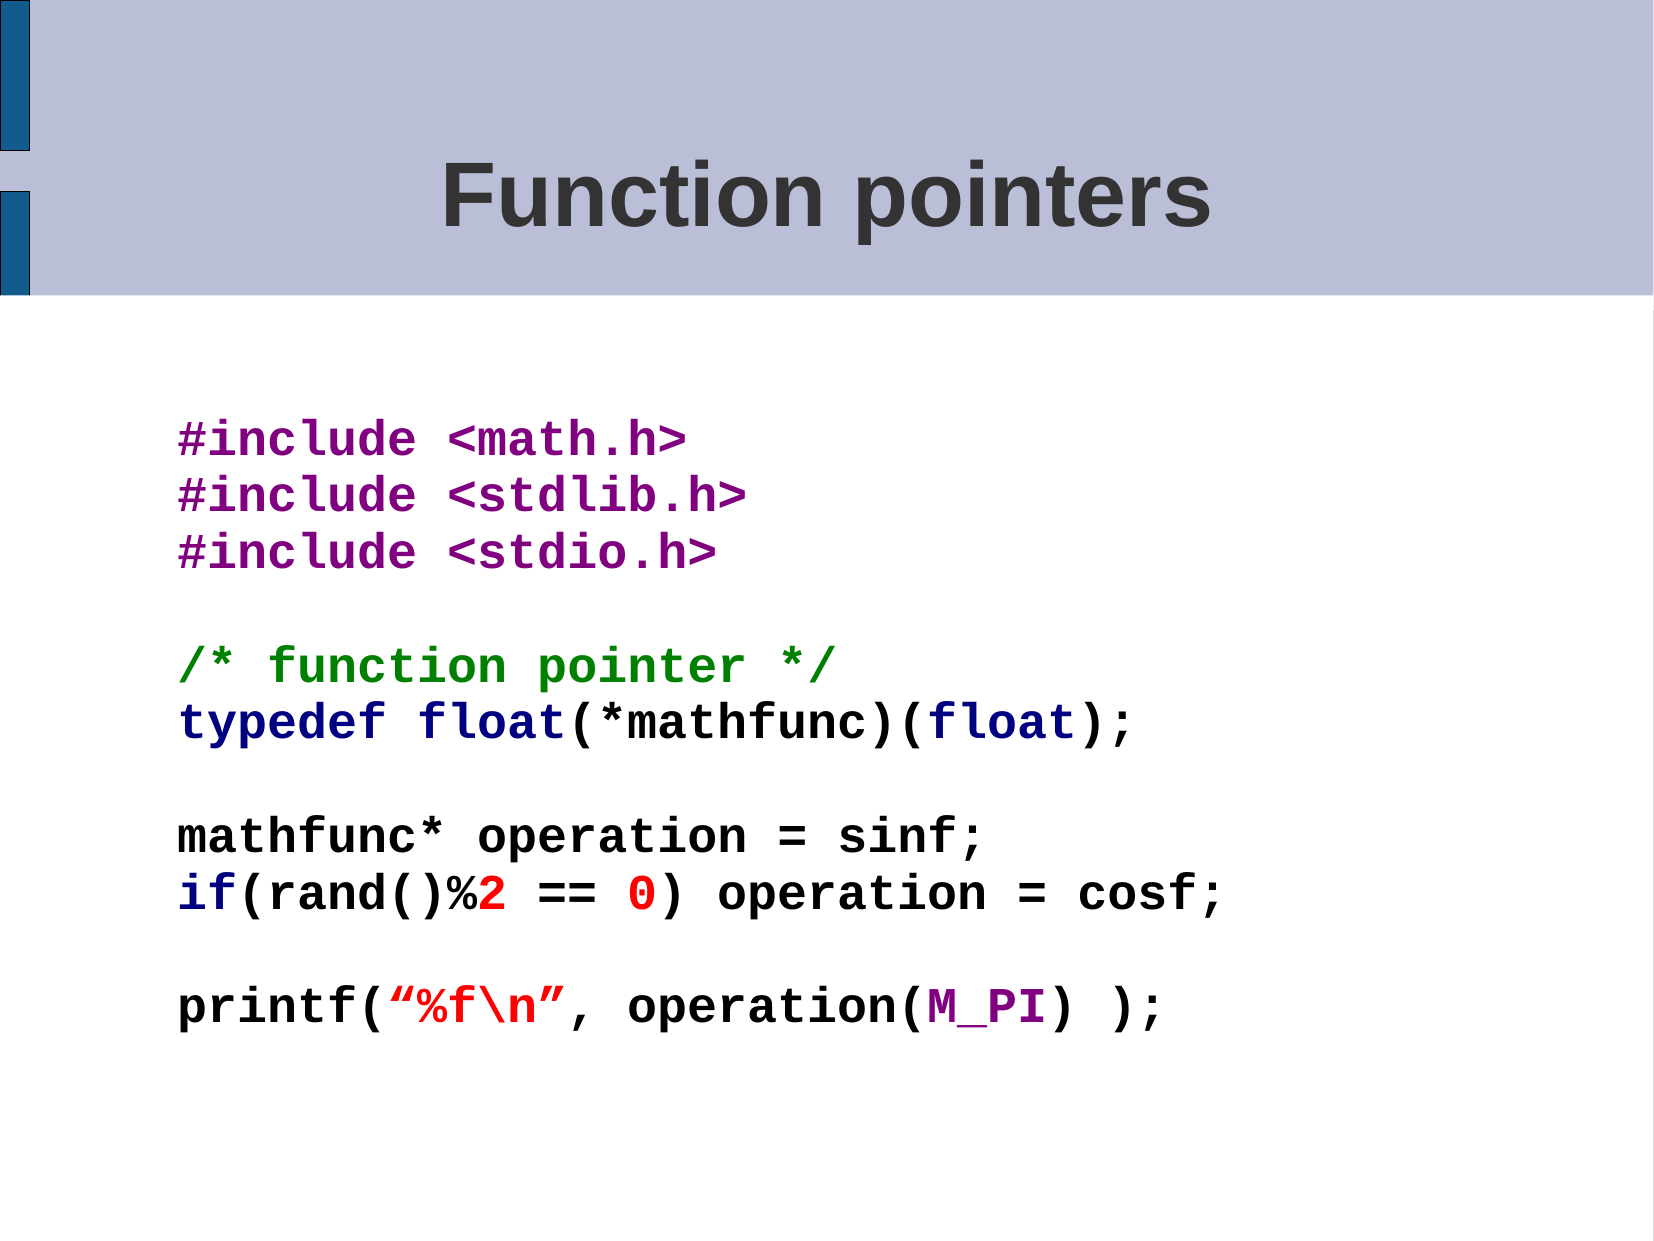

# Function pointers
#include <math.h>
#include <stdlib.h>
#include <stdio.h>
/* function pointer */
typedef float(*mathfunc)(float);
mathfunc* operation = sinf;
if(rand()%2 == 0) operation = cosf;
printf(“%f\n”, operation(M_PI) );